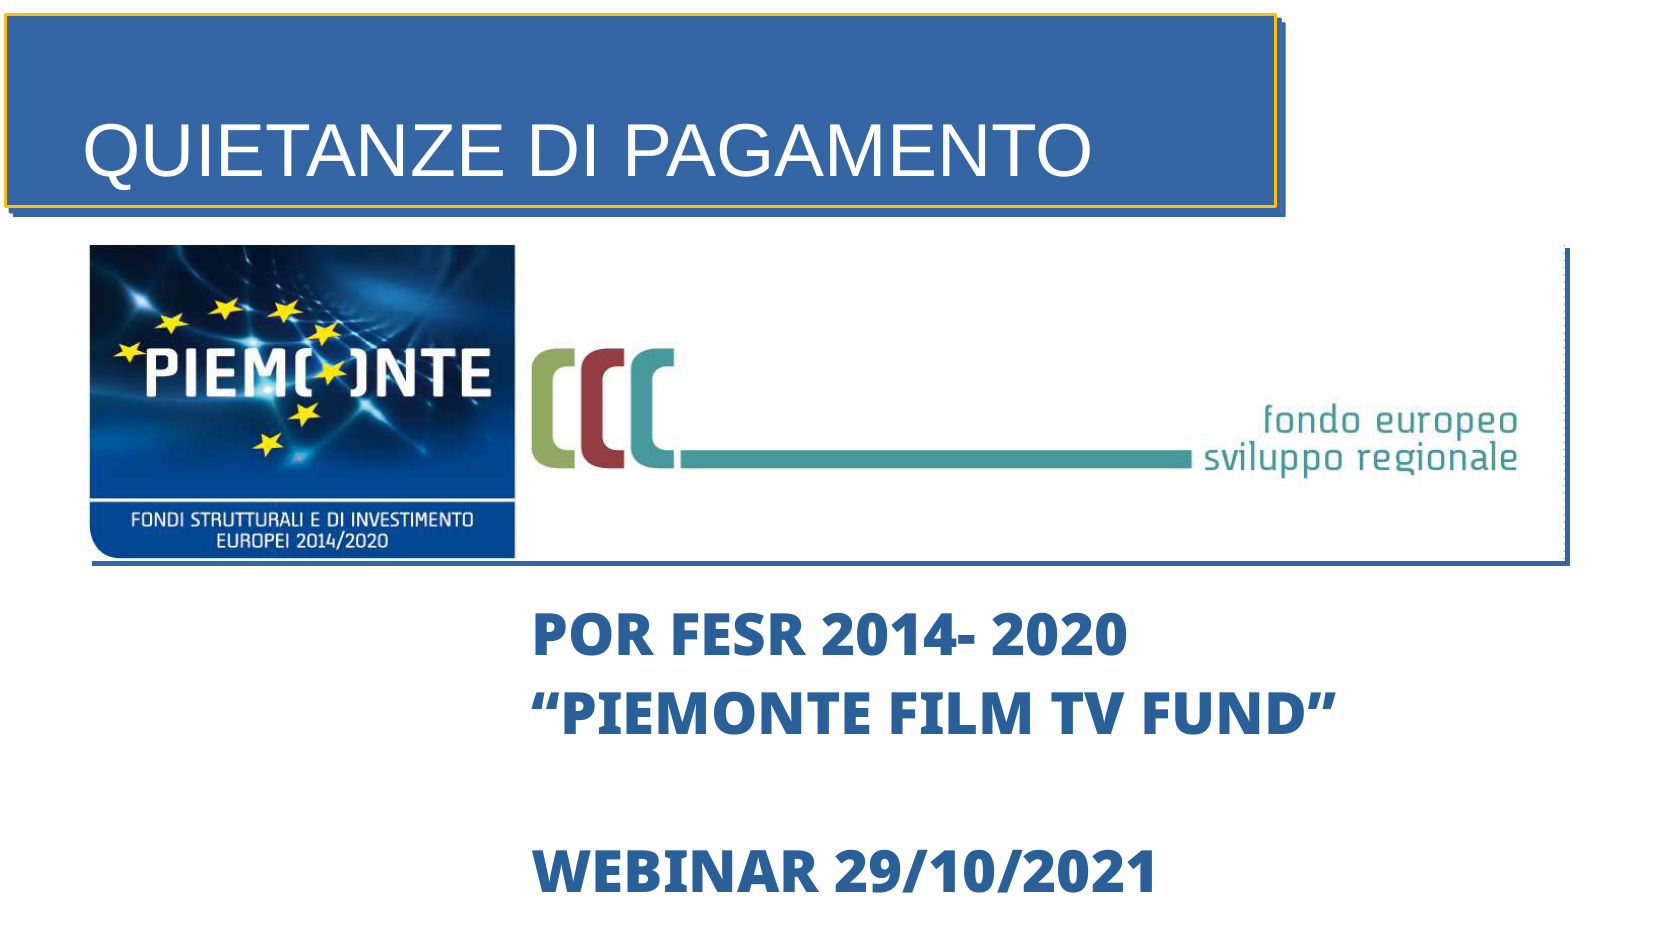

# QUIETANZE DI PAGAMENTO
						POR FESR 2014- 2020
 				“PIEMONTE FILM TV FUND”
						WEBINAR 29/10/2021